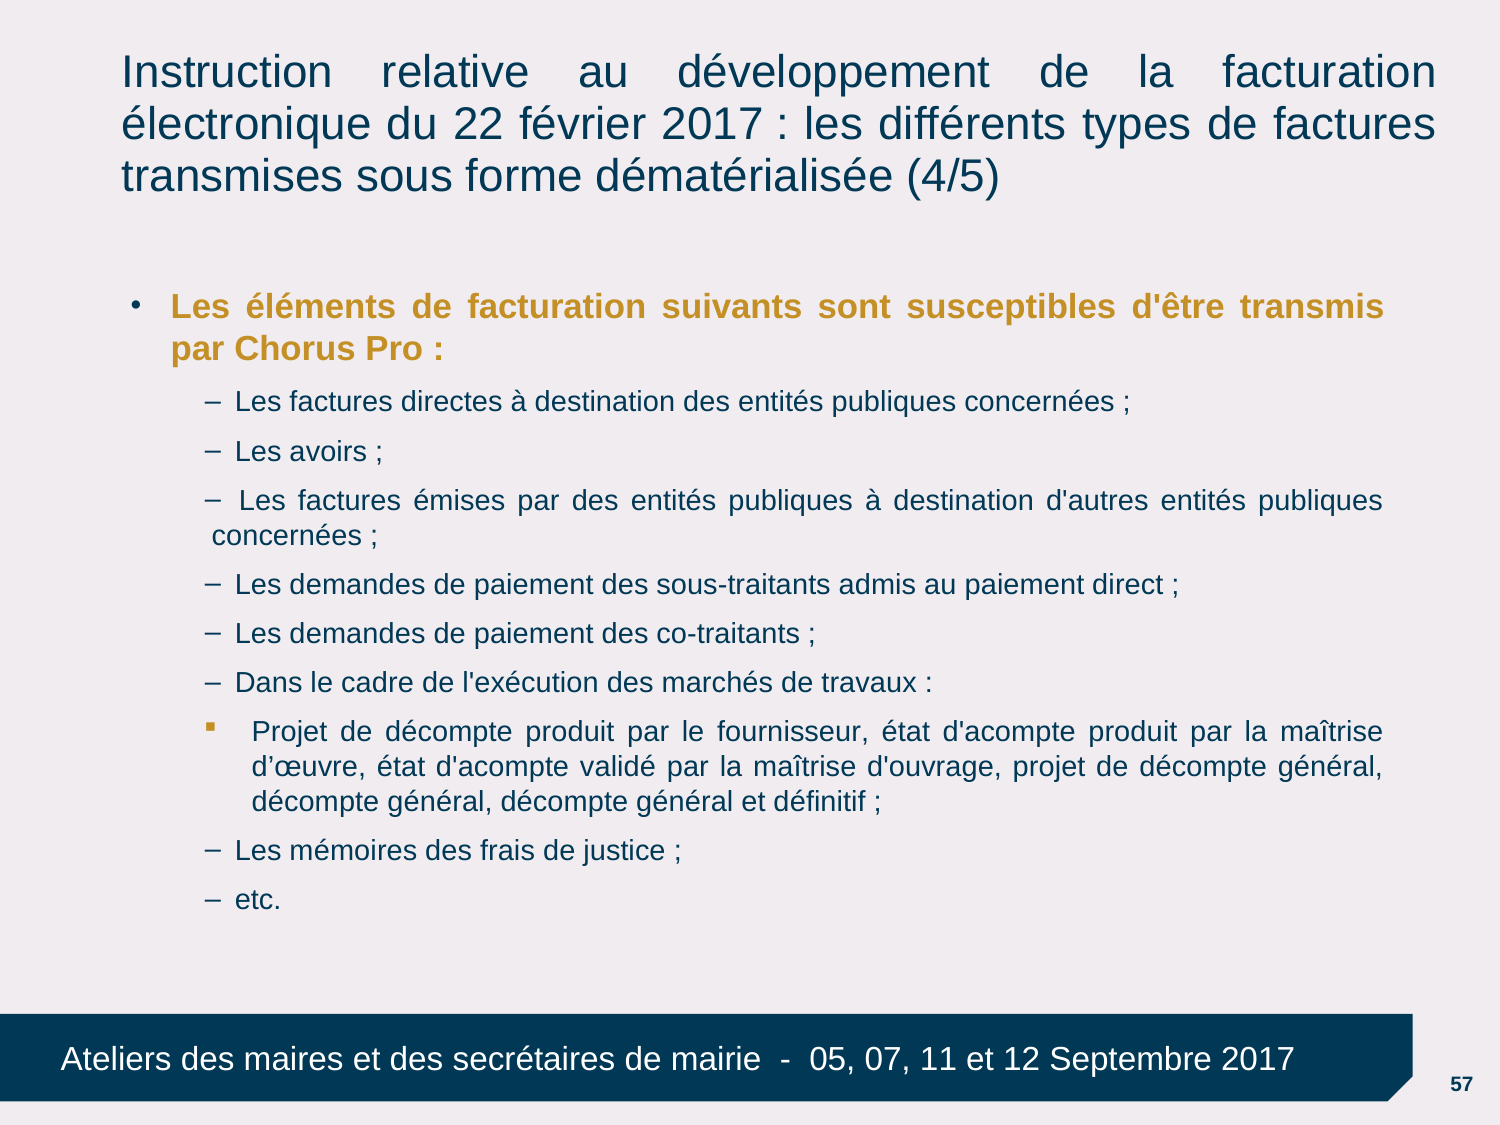

# Instruction relative au développement de la facturation électronique du 22 février 2017 : les différents types de factures transmises sous forme dématérialisée (4/5)
Les éléments de facturation suivants sont susceptibles d'être transmis par Chorus Pro :
 Les factures directes à destination des entités publiques concernées ;
 Les avoirs ;
 Les factures émises par des entités publiques à destination d'autres entités publiques concernées ;
 Les demandes de paiement des sous-traitants admis au paiement direct ;
 Les demandes de paiement des co-traitants ;
 Dans le cadre de l'exécution des marchés de travaux :
Projet de décompte produit par le fournisseur, état d'acompte produit par la maîtrise d’œuvre, état d'acompte validé par la maîtrise d'ouvrage, projet de décompte général, décompte général, décompte général et définitif ;
 Les mémoires des frais de justice ;
 etc.